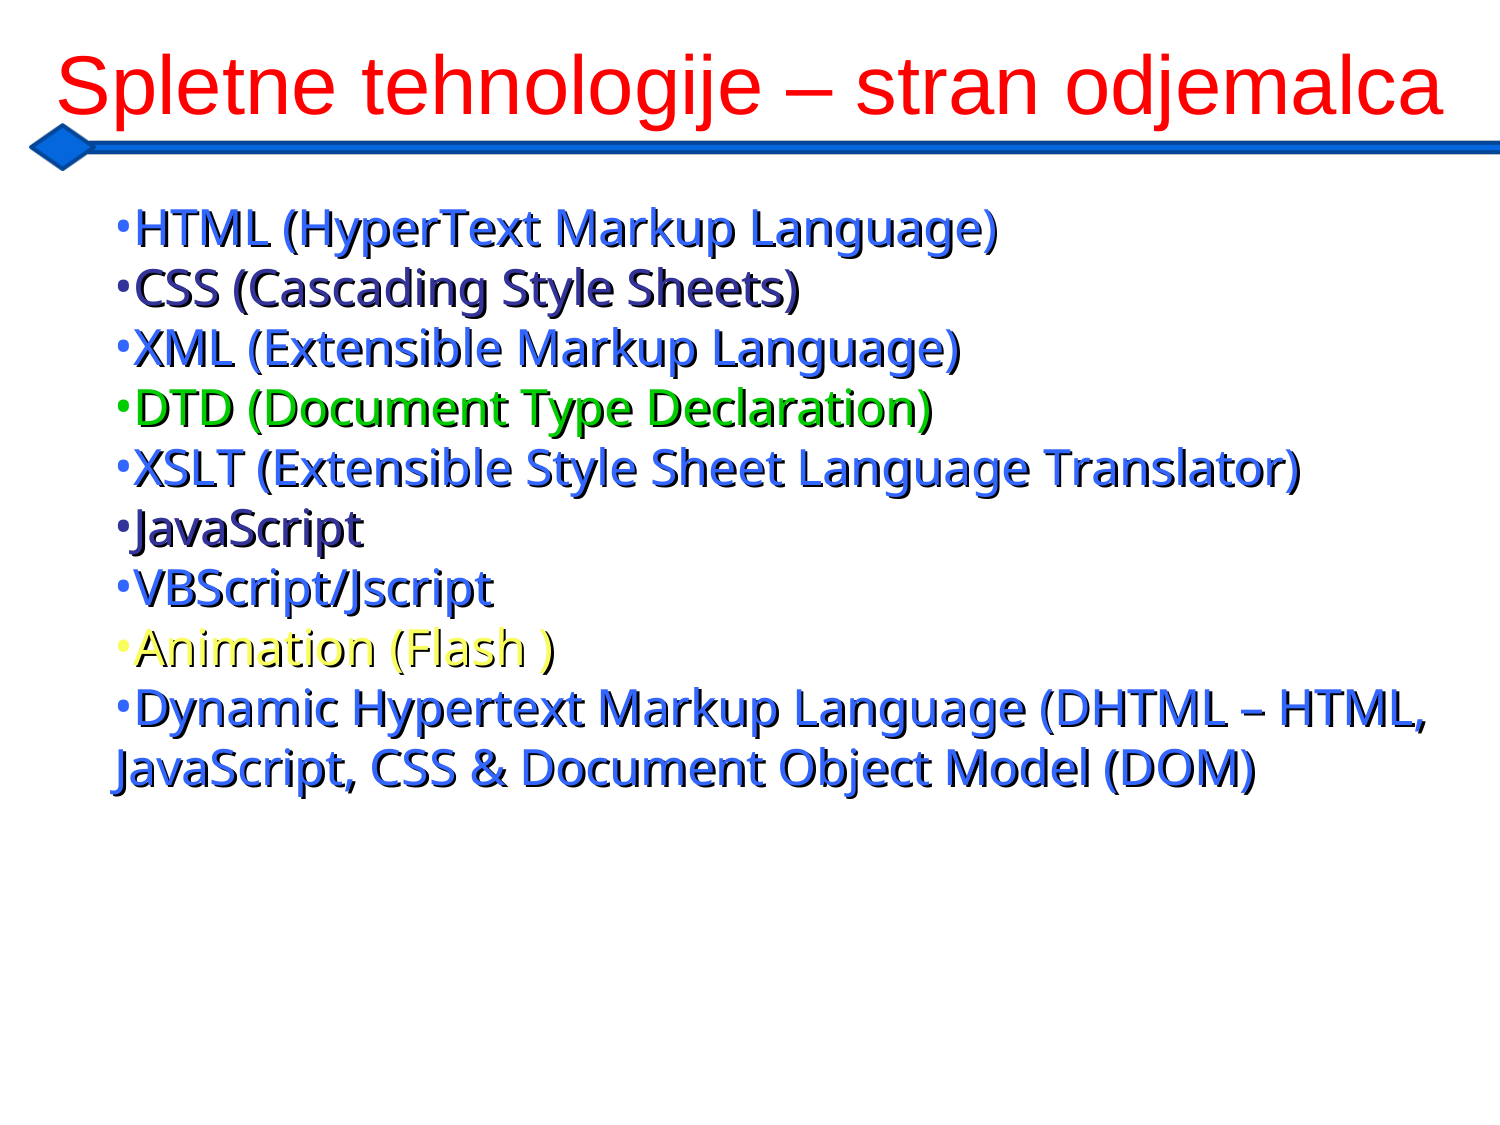

# Spletne tehnologije – stran odjemalca
HTML (HyperText Markup Language)
CSS (Cascading Style Sheets)
XML (Extensible Markup Language)
DTD (Document Type Declaration)
XSLT (Extensible Style Sheet Language Translator)
JavaScript
VBScript/Jscript
Animation (Flash )
Dynamic Hypertext Markup Language (DHTML – HTML, JavaScript, CSS & Document Object Model (DOM)